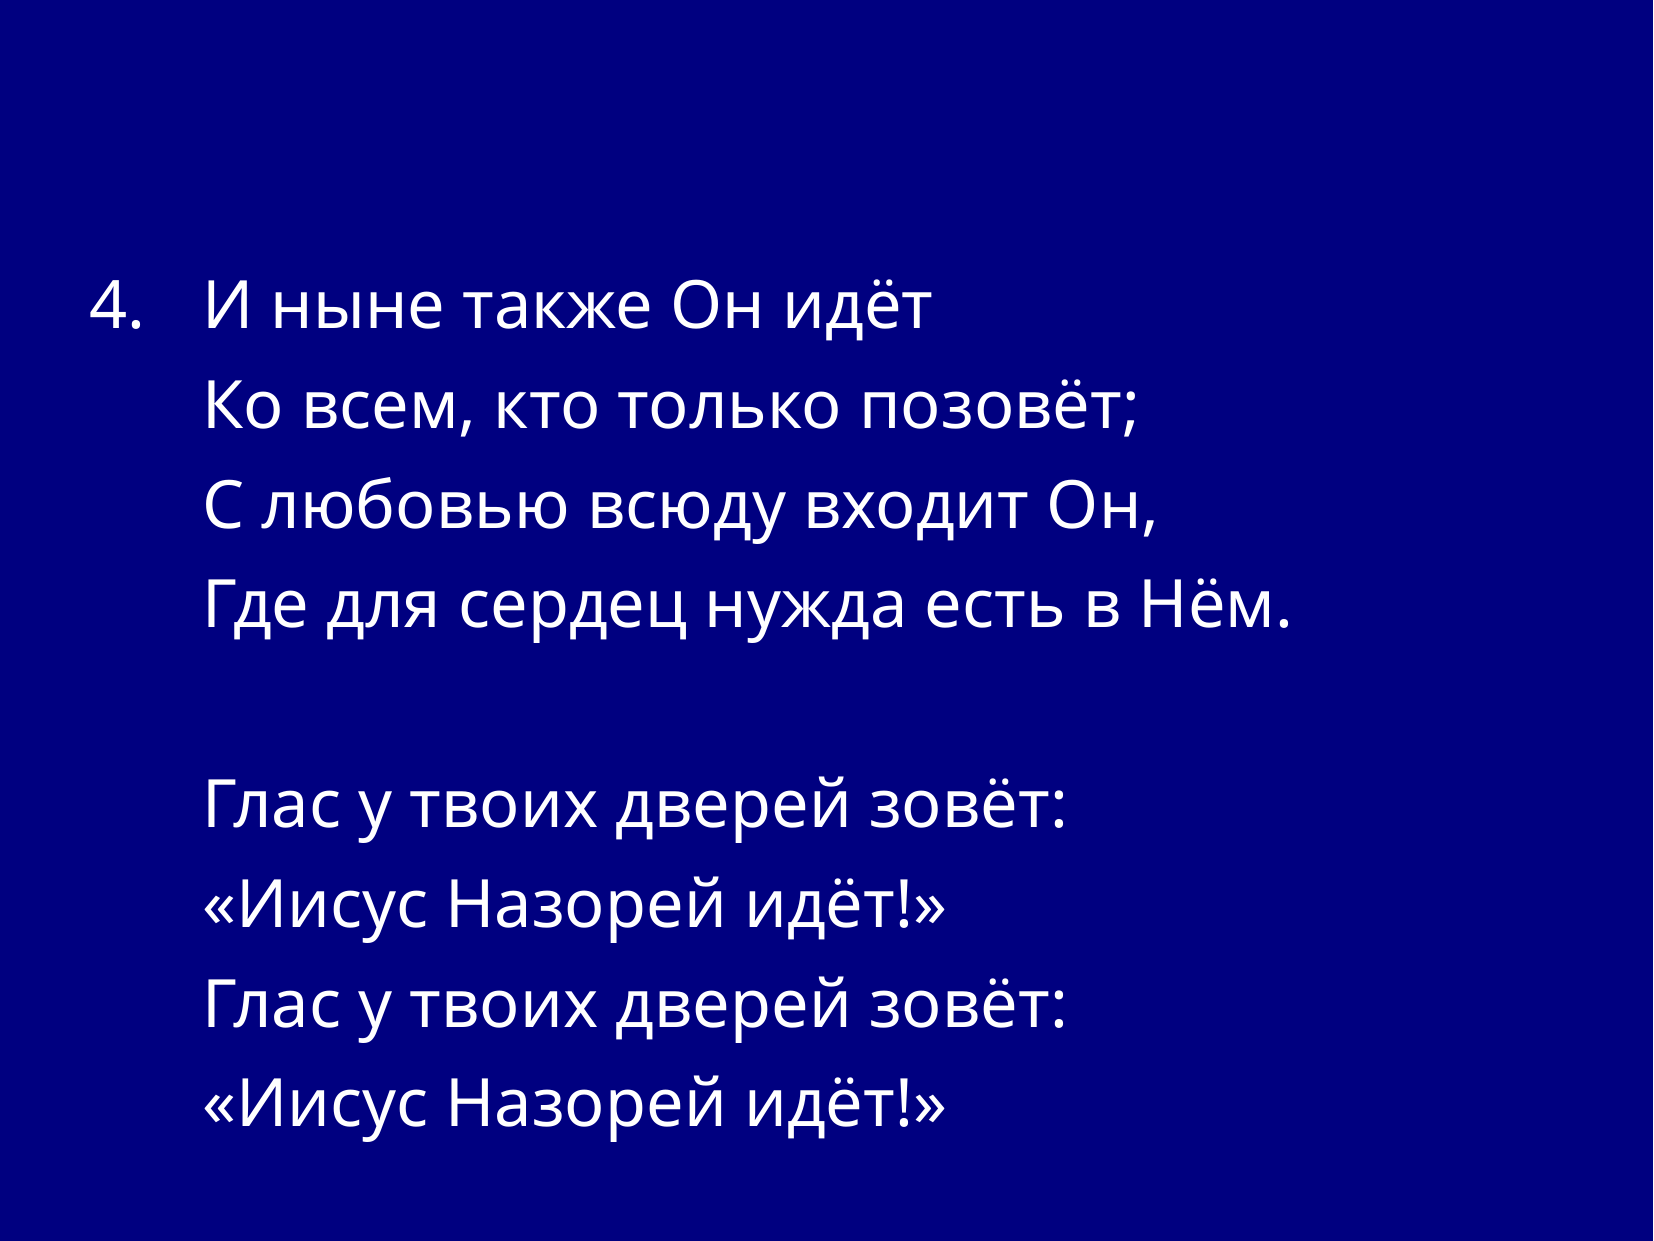

4.	И ныне также Он идёт
	Ко всем, кто только позовёт;
	С любовью всюду входит Он,
	Где для сердец нужда есть в Нём.
	Глас у твоих дверей зовёт:
	«Иисус Назорей идёт!»
	Глас у твоих дверей зовёт:
	«Иисус Назорей идёт!»